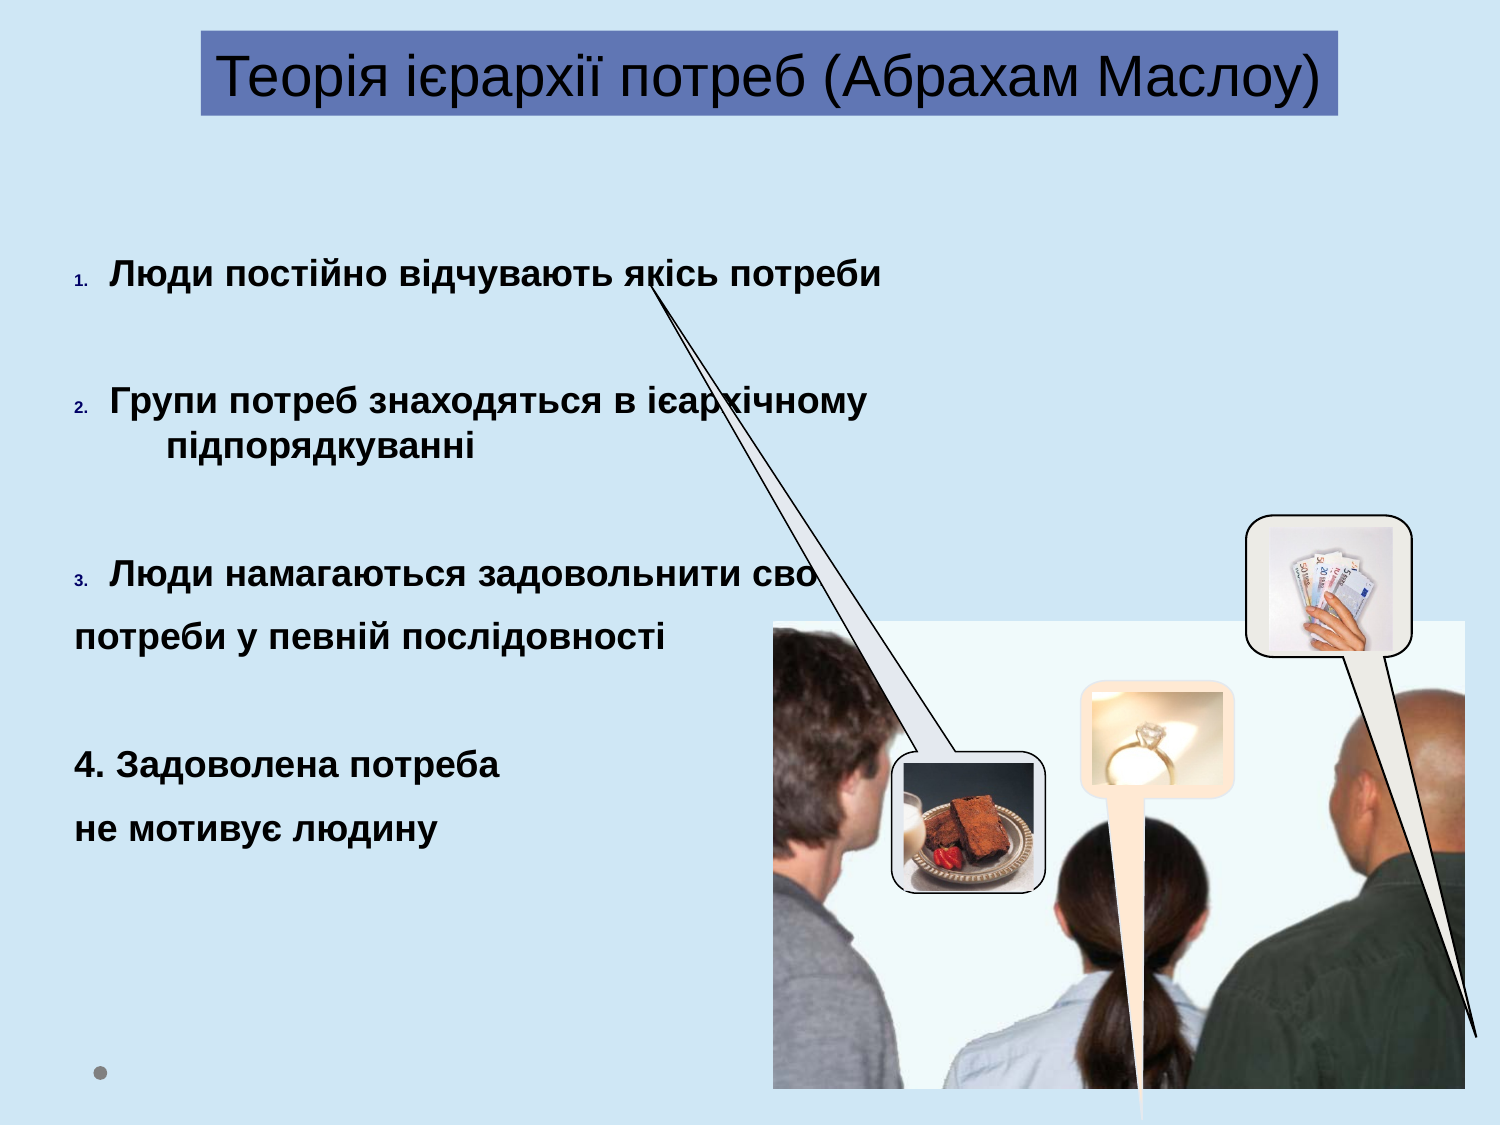

Теорія ієрархії потреб (Абрахам Маслоу)
Люди постійно відчувають якісь потреби
Групи потреб знаходяться в ієархічному підпорядкуванні
Люди намагаються задовольнити свої
потреби у певній послідовності
4. Задоволена потреба
не мотивує людину